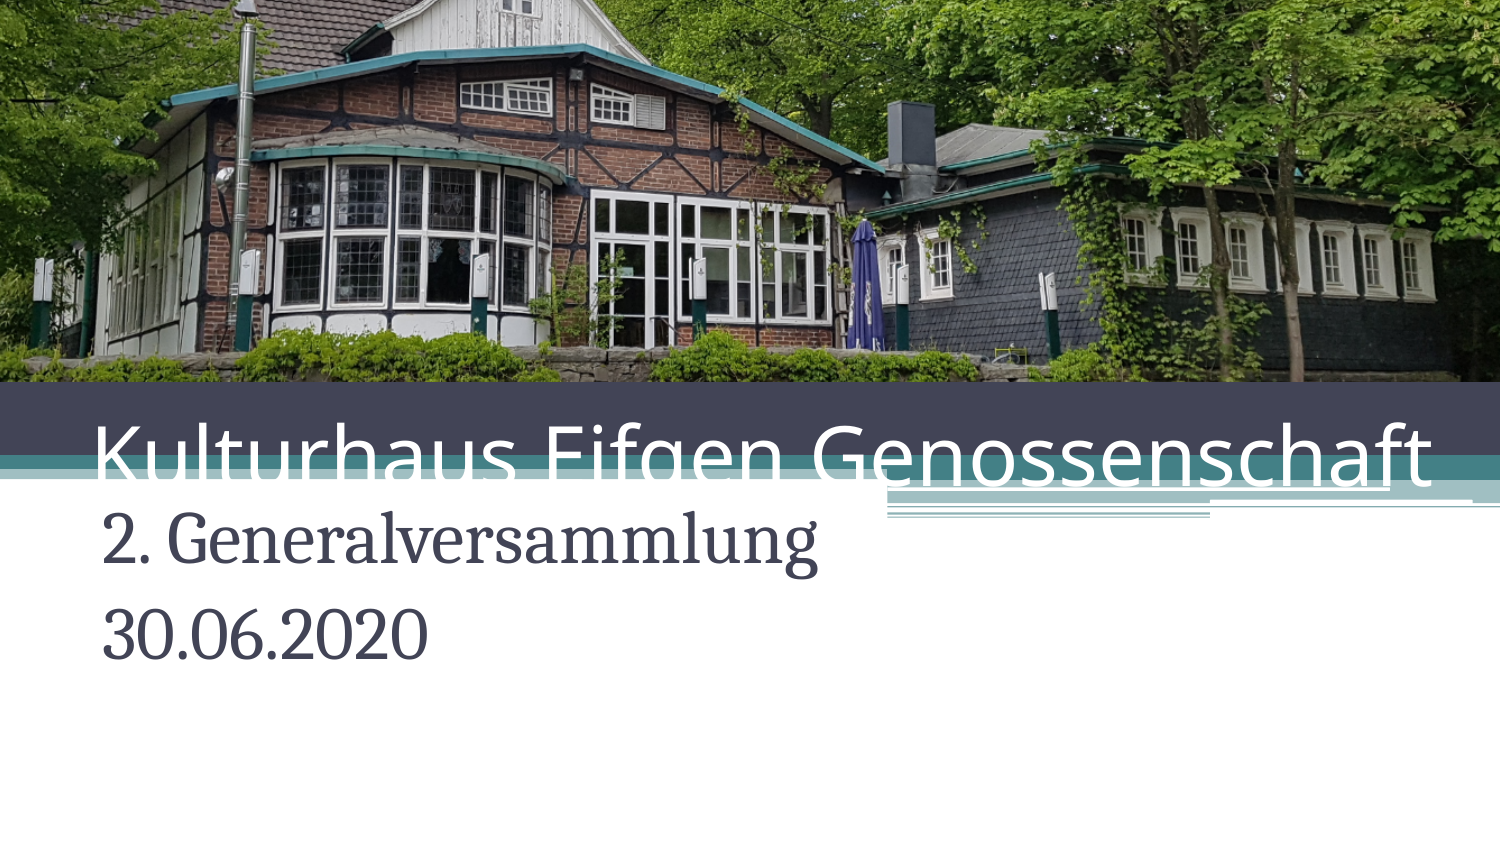

# Kulturhaus Eifgen Genossenschaft
2. Generalversammlung
30.06.2020